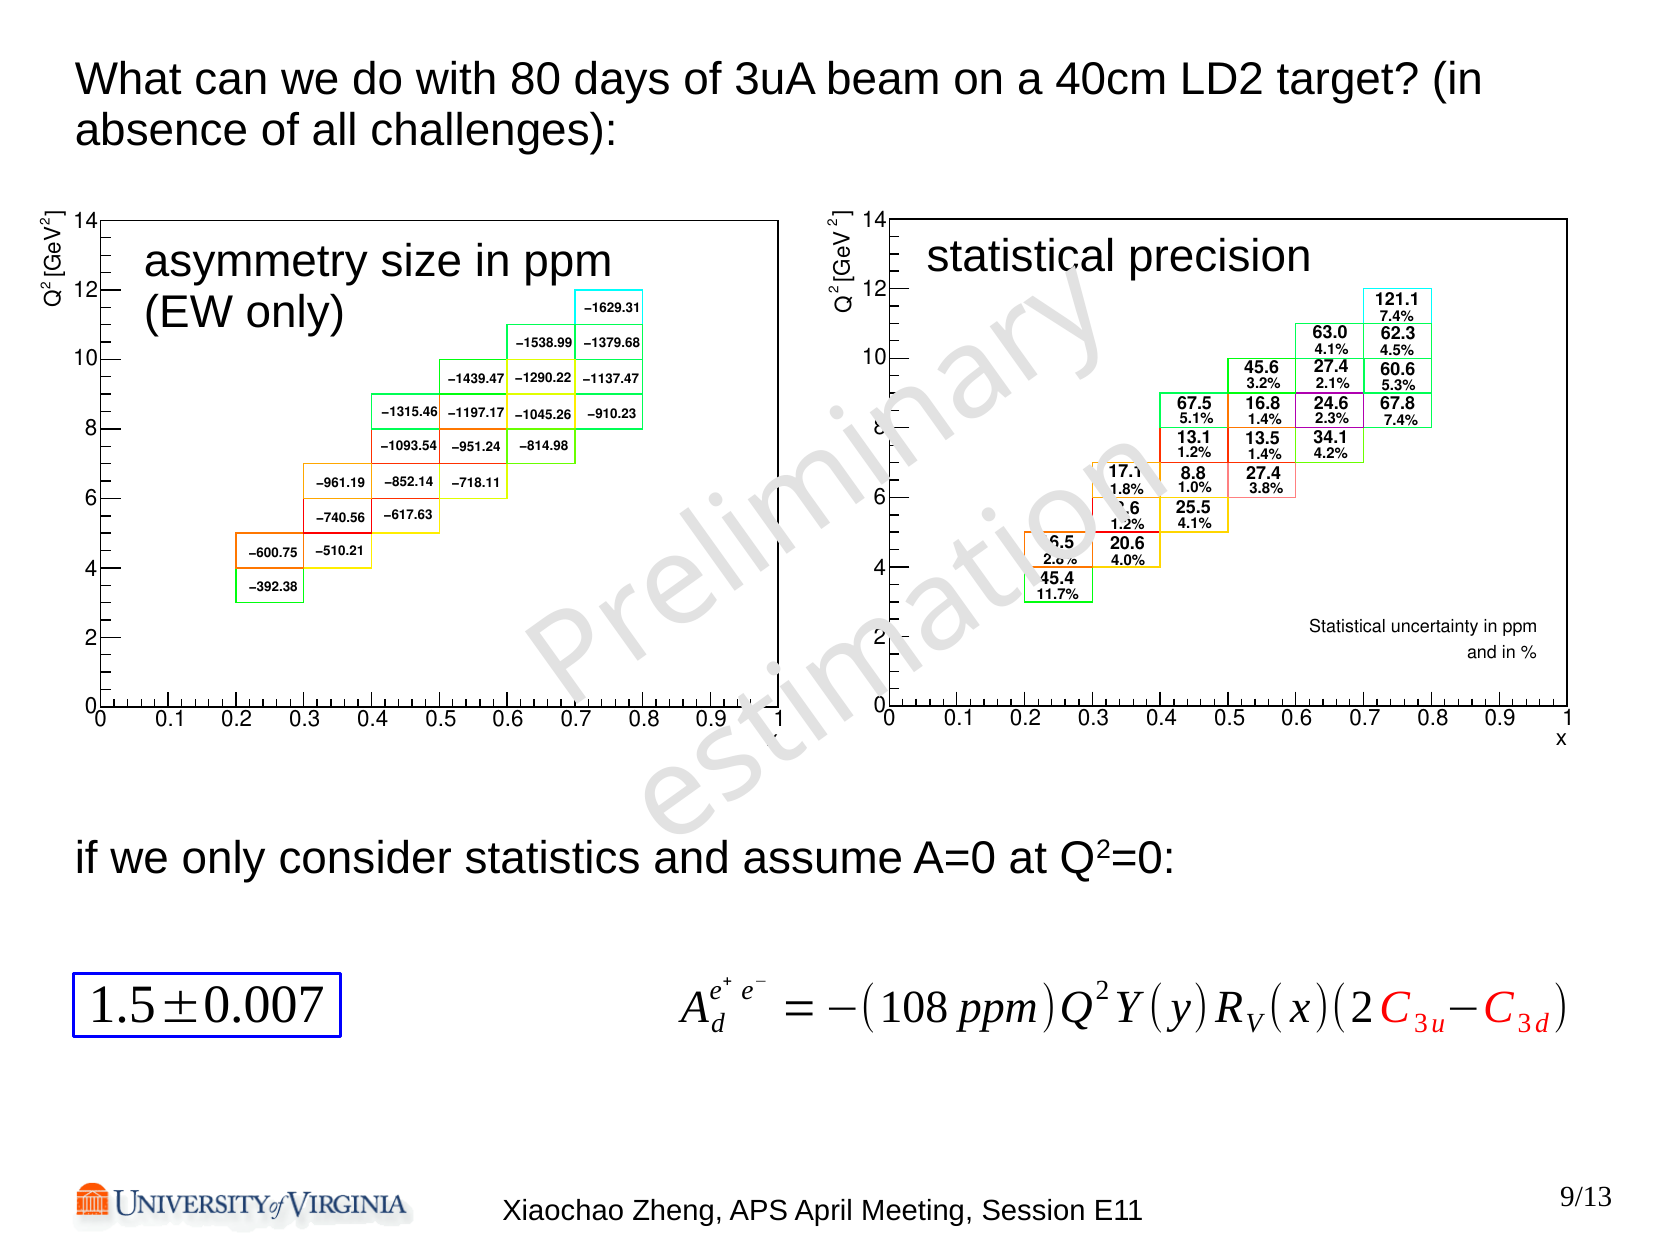

What can we do with 80 days of 3uA beam on a 40cm LD2 target? (in absence of all challenges):
asymmetry size in ppm
(EW only)
statistical precision
Preliminary estimation
if we only consider statistics and assume A=0 at Q2=0: